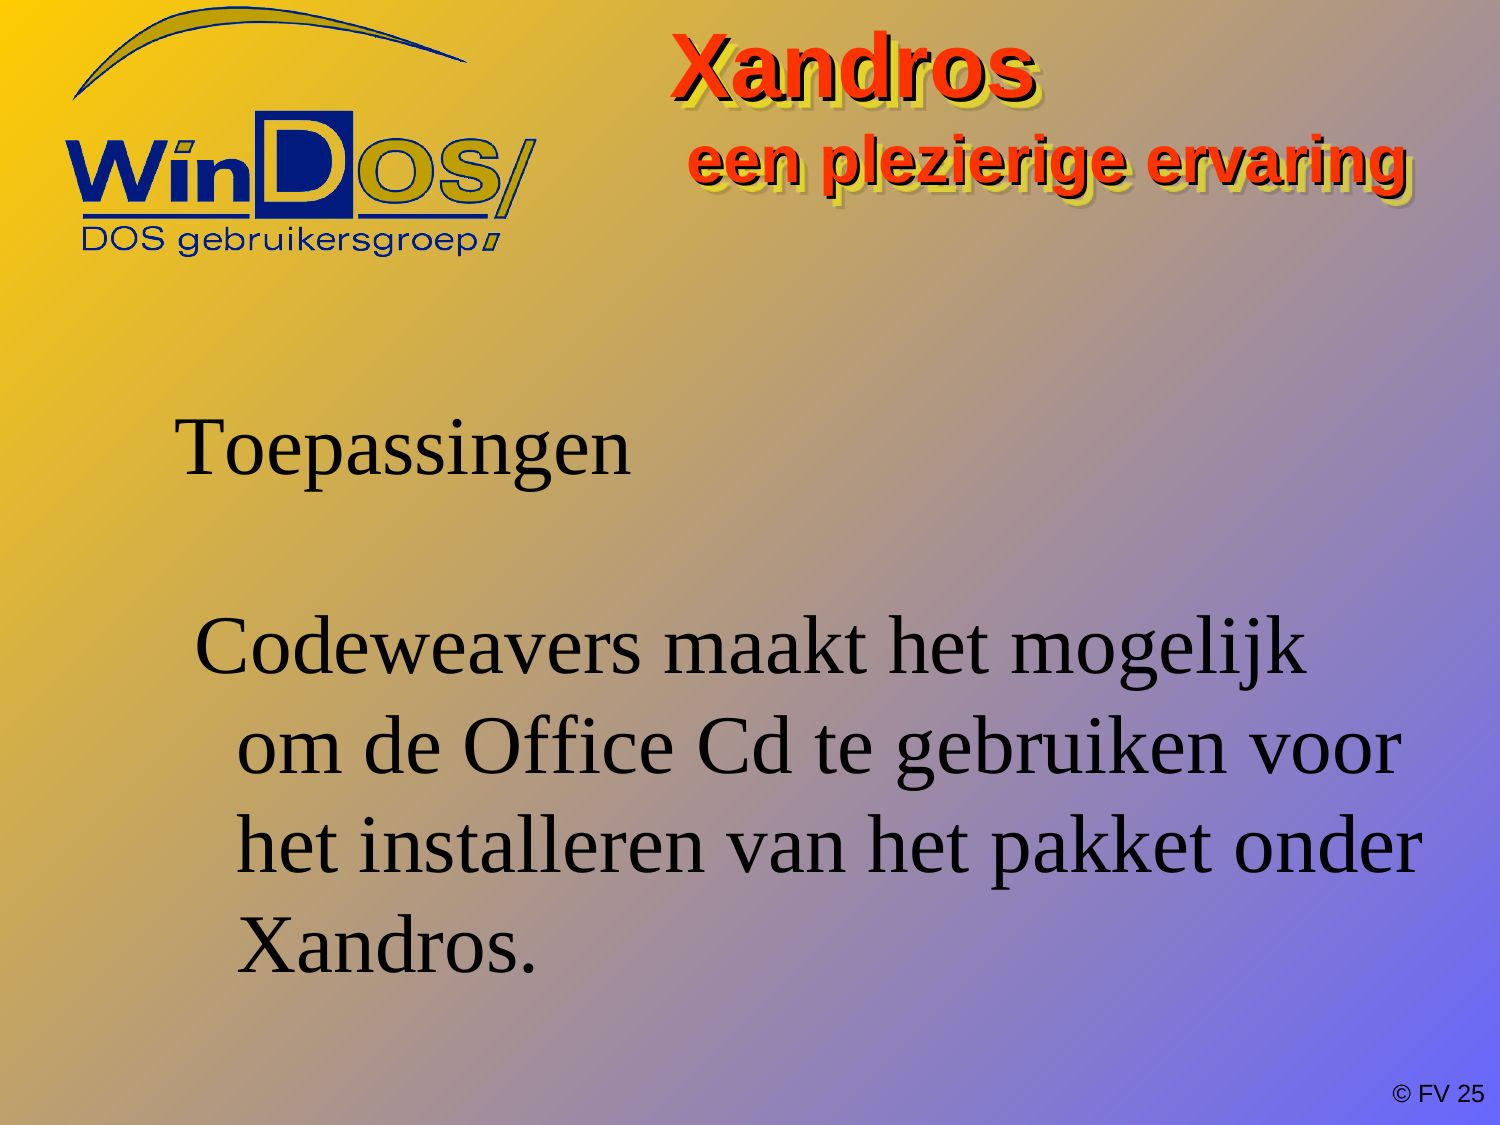

Xandros een plezierige ervaring
Toepassingen
 Codeweavers maakt het mogelijk
 om de Office Cd te gebruiken voor
 het installeren van het pakket onder
 Xandros.
© FV